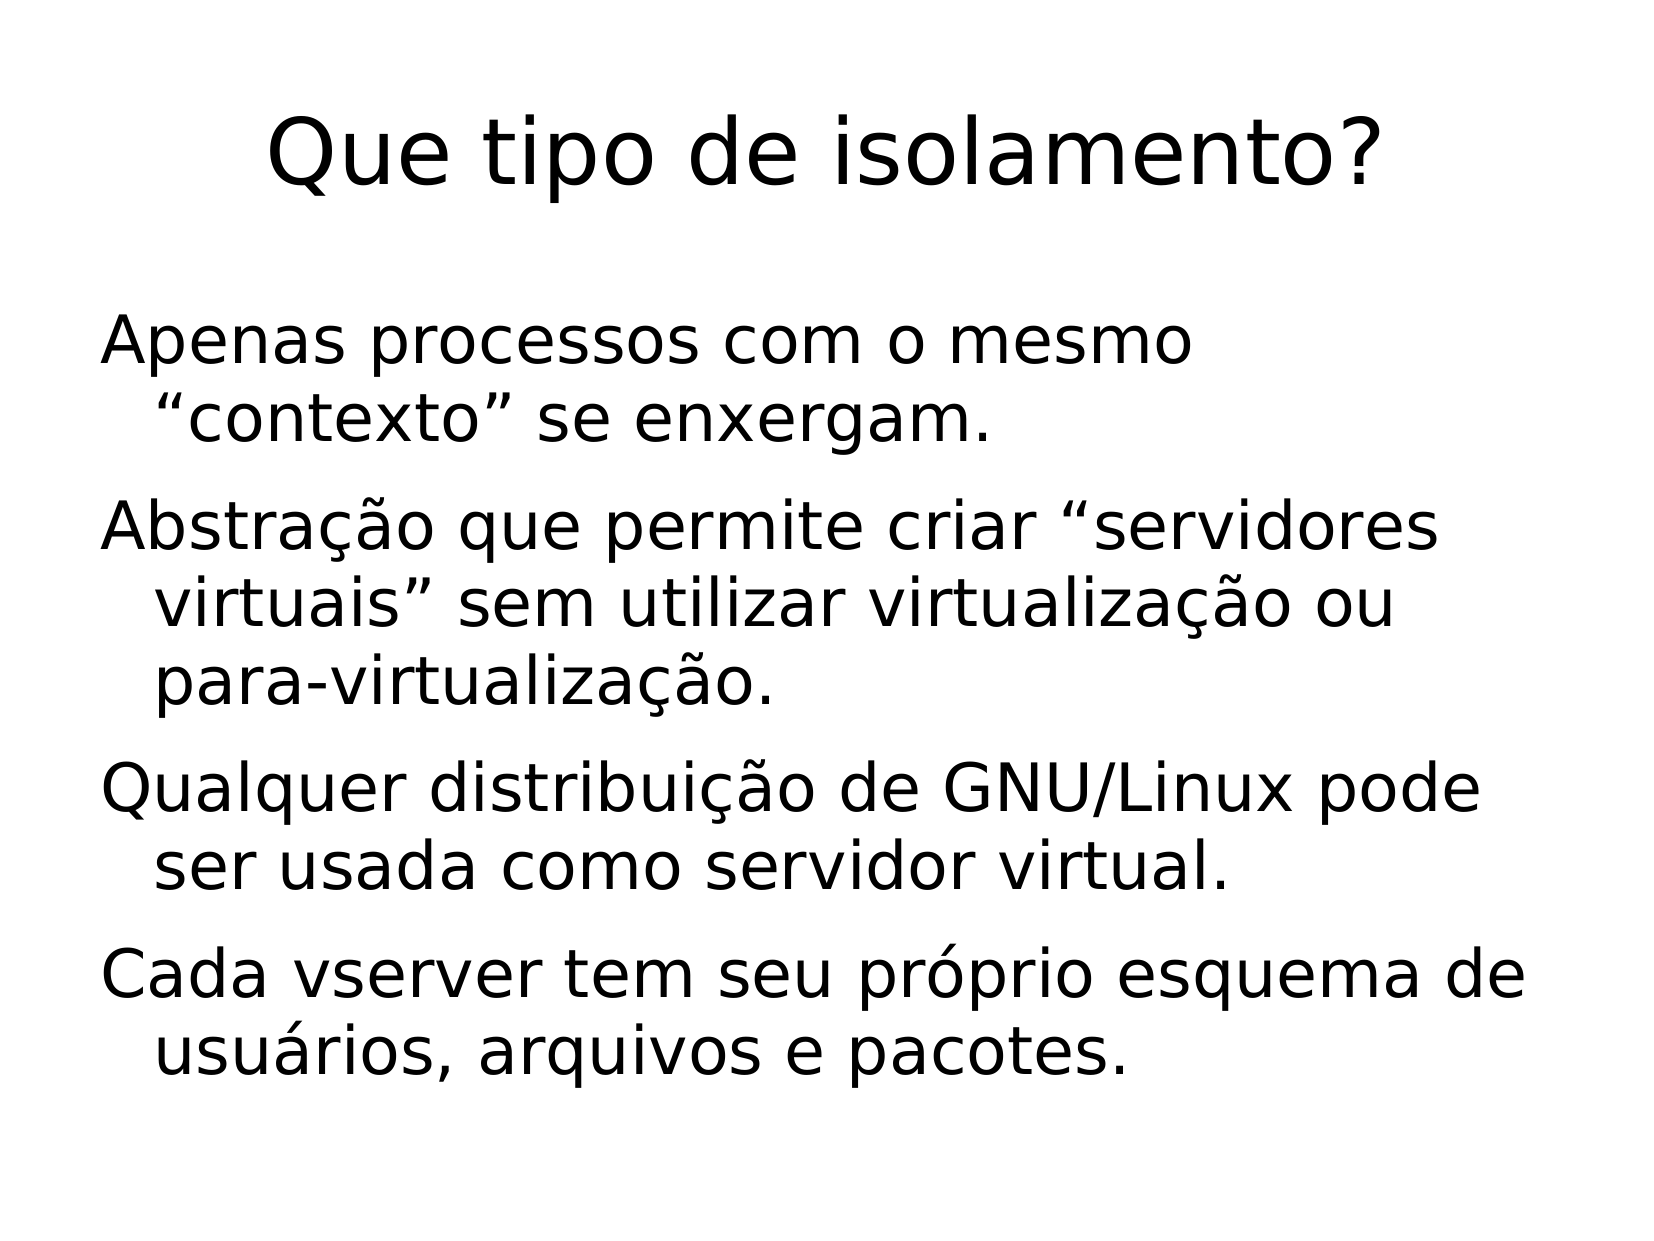

# Que tipo de isolamento?
Apenas processos com o mesmo “contexto” se enxergam.
Abstração que permite criar “servidores virtuais” sem utilizar virtualização ou para-virtualização.
Qualquer distribuição de GNU/Linux pode ser usada como servidor virtual.
Cada vserver tem seu próprio esquema de usuários, arquivos e pacotes.